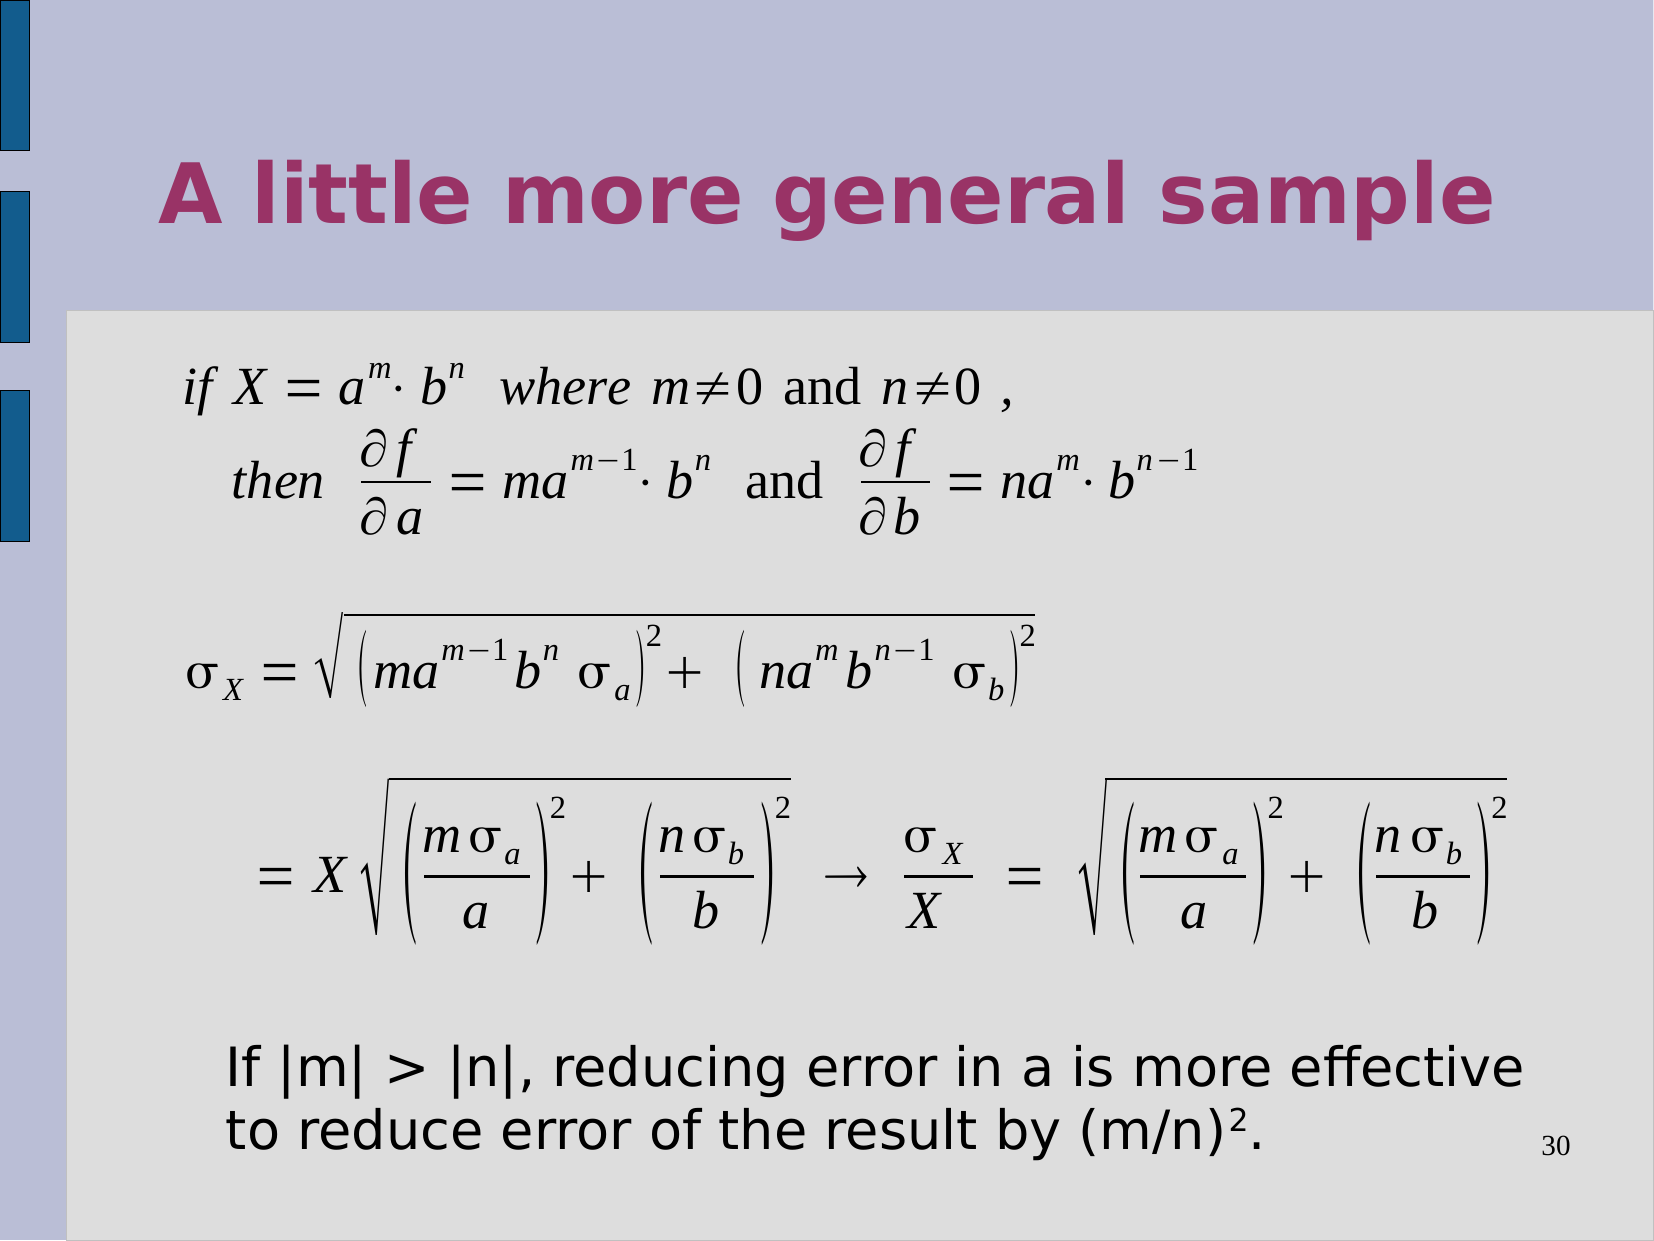

# A little more general sample
If |m| > |n|, reducing error in a is more effective
to reduce error of the result by (m/n)2.
30